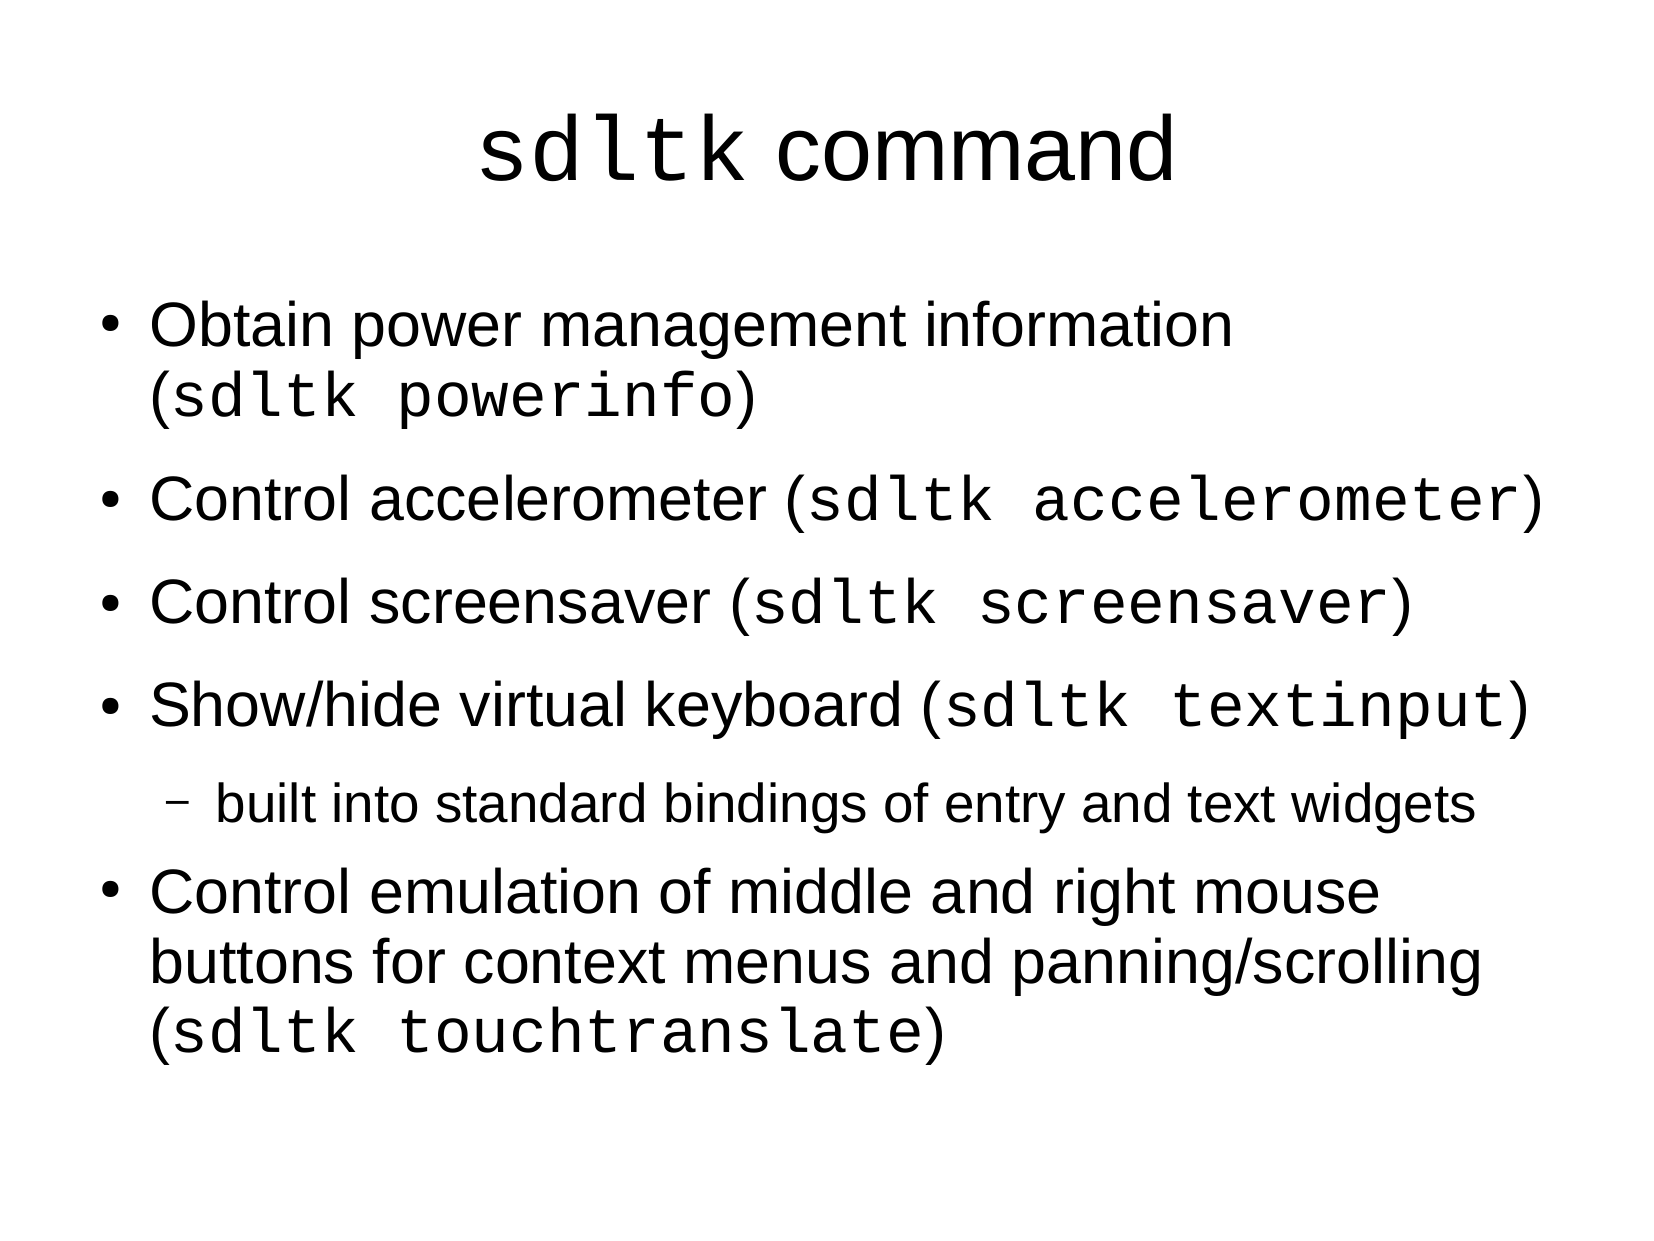

# sdltk command
Obtain power management information
(sdltk powerinfo)
Control accelerometer (sdltk accelerometer)
Control screensaver (sdltk screensaver)
Show/hide virtual keyboard (sdltk textinput)
built into standard bindings of entry and text widgets
Control emulation of middle and right mouse buttons for context menus and panning/scrolling
(sdltk touchtranslate)